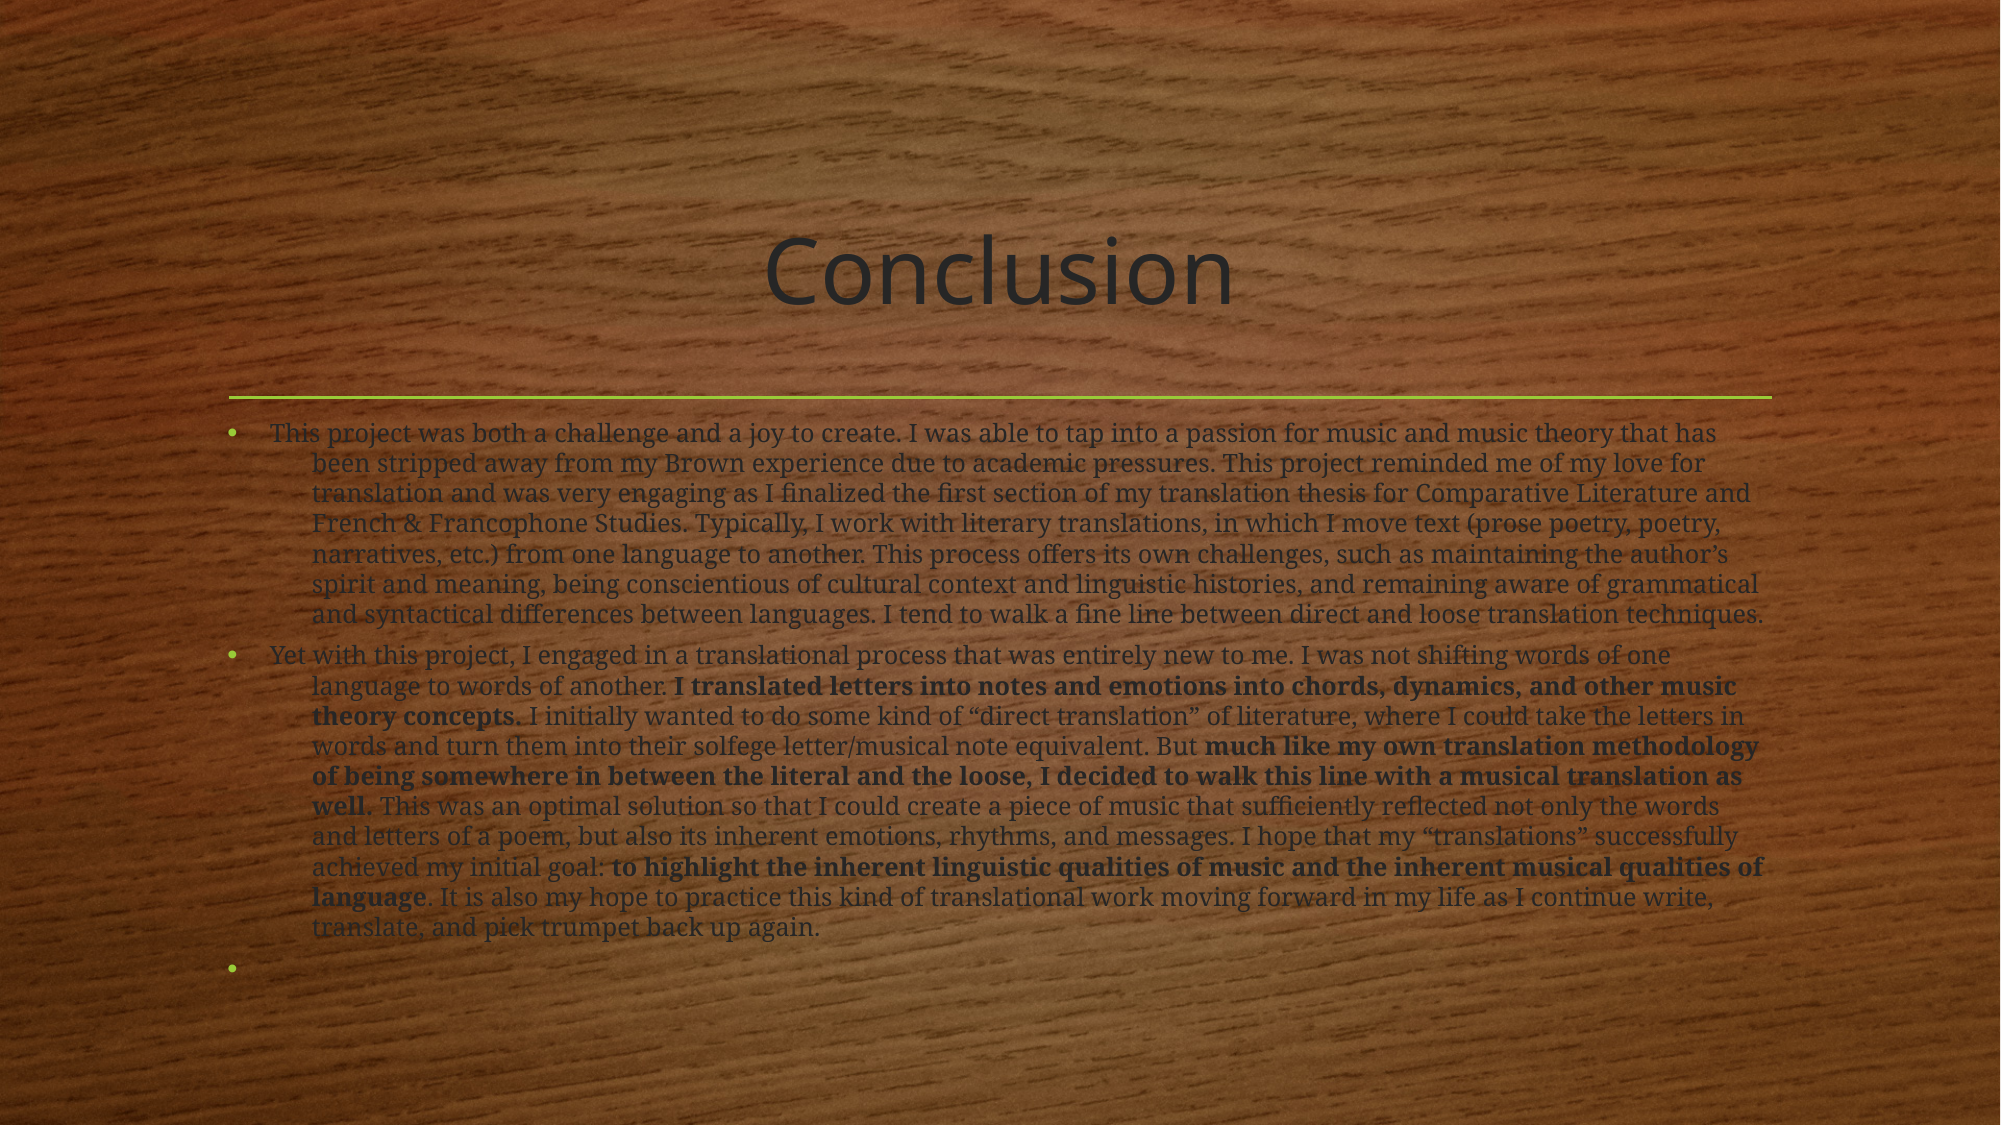

# Conclusion
This project was both a challenge and a joy to create. I was able to tap into a passion for music and music theory that has been stripped away from my Brown experience due to academic pressures. This project reminded me of my love for translation and was very engaging as I finalized the first section of my translation thesis for Comparative Literature and French & Francophone Studies. Typically, I work with literary translations, in which I move text (prose poetry, poetry, narratives, etc.) from one language to another. This process offers its own challenges, such as maintaining the author’s spirit and meaning, being conscientious of cultural context and linguistic histories, and remaining aware of grammatical and syntactical differences between languages. I tend to walk a fine line between direct and loose translation techniques.
Yet with this project, I engaged in a translational process that was entirely new to me. I was not shifting words of one language to words of another. I translated letters into notes and emotions into chords, dynamics, and other music theory concepts. I initially wanted to do some kind of “direct translation” of literature, where I could take the letters in words and turn them into their solfege letter/musical note equivalent. But much like my own translation methodology of being somewhere in between the literal and the loose, I decided to walk this line with a musical translation as well. This was an optimal solution so that I could create a piece of music that sufficiently reflected not only the words and letters of a poem, but also its inherent emotions, rhythms, and messages. I hope that my “translations” successfully achieved my initial goal: to highlight the inherent linguistic qualities of music and the inherent musical qualities of language. It is also my hope to practice this kind of translational work moving forward in my life as I continue write, translate, and pick trumpet back up again.